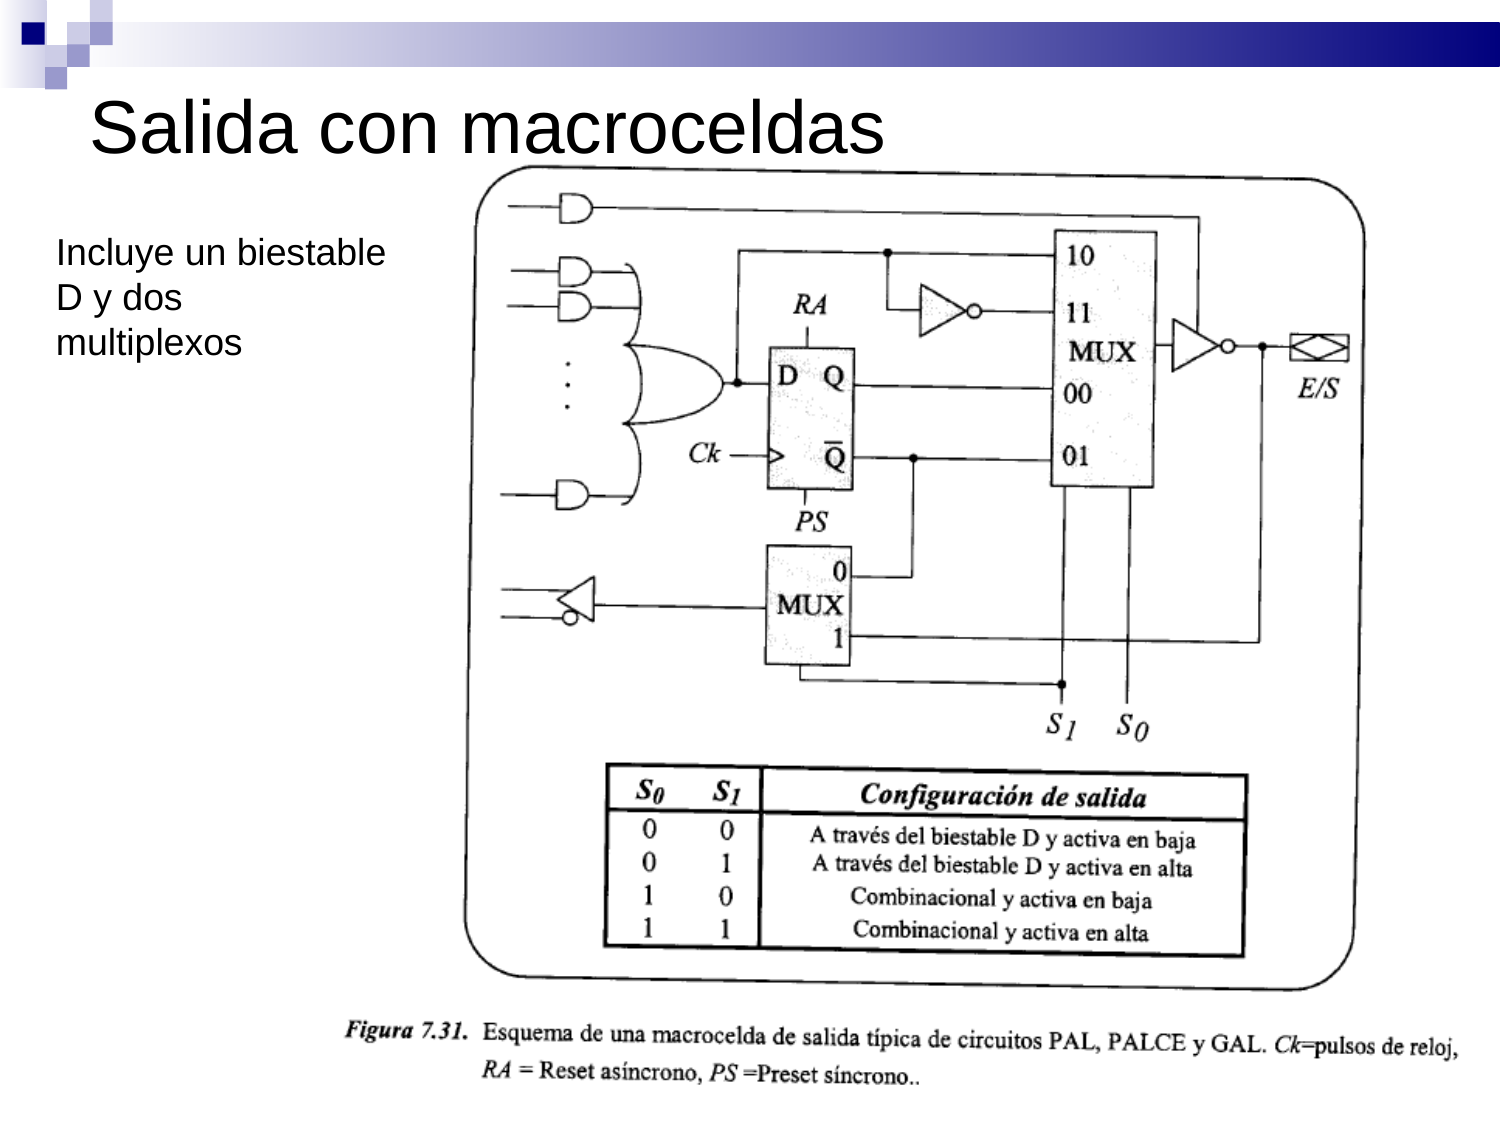

# Salida con macroceldas
Incluye un biestable D y dos
multiplexos